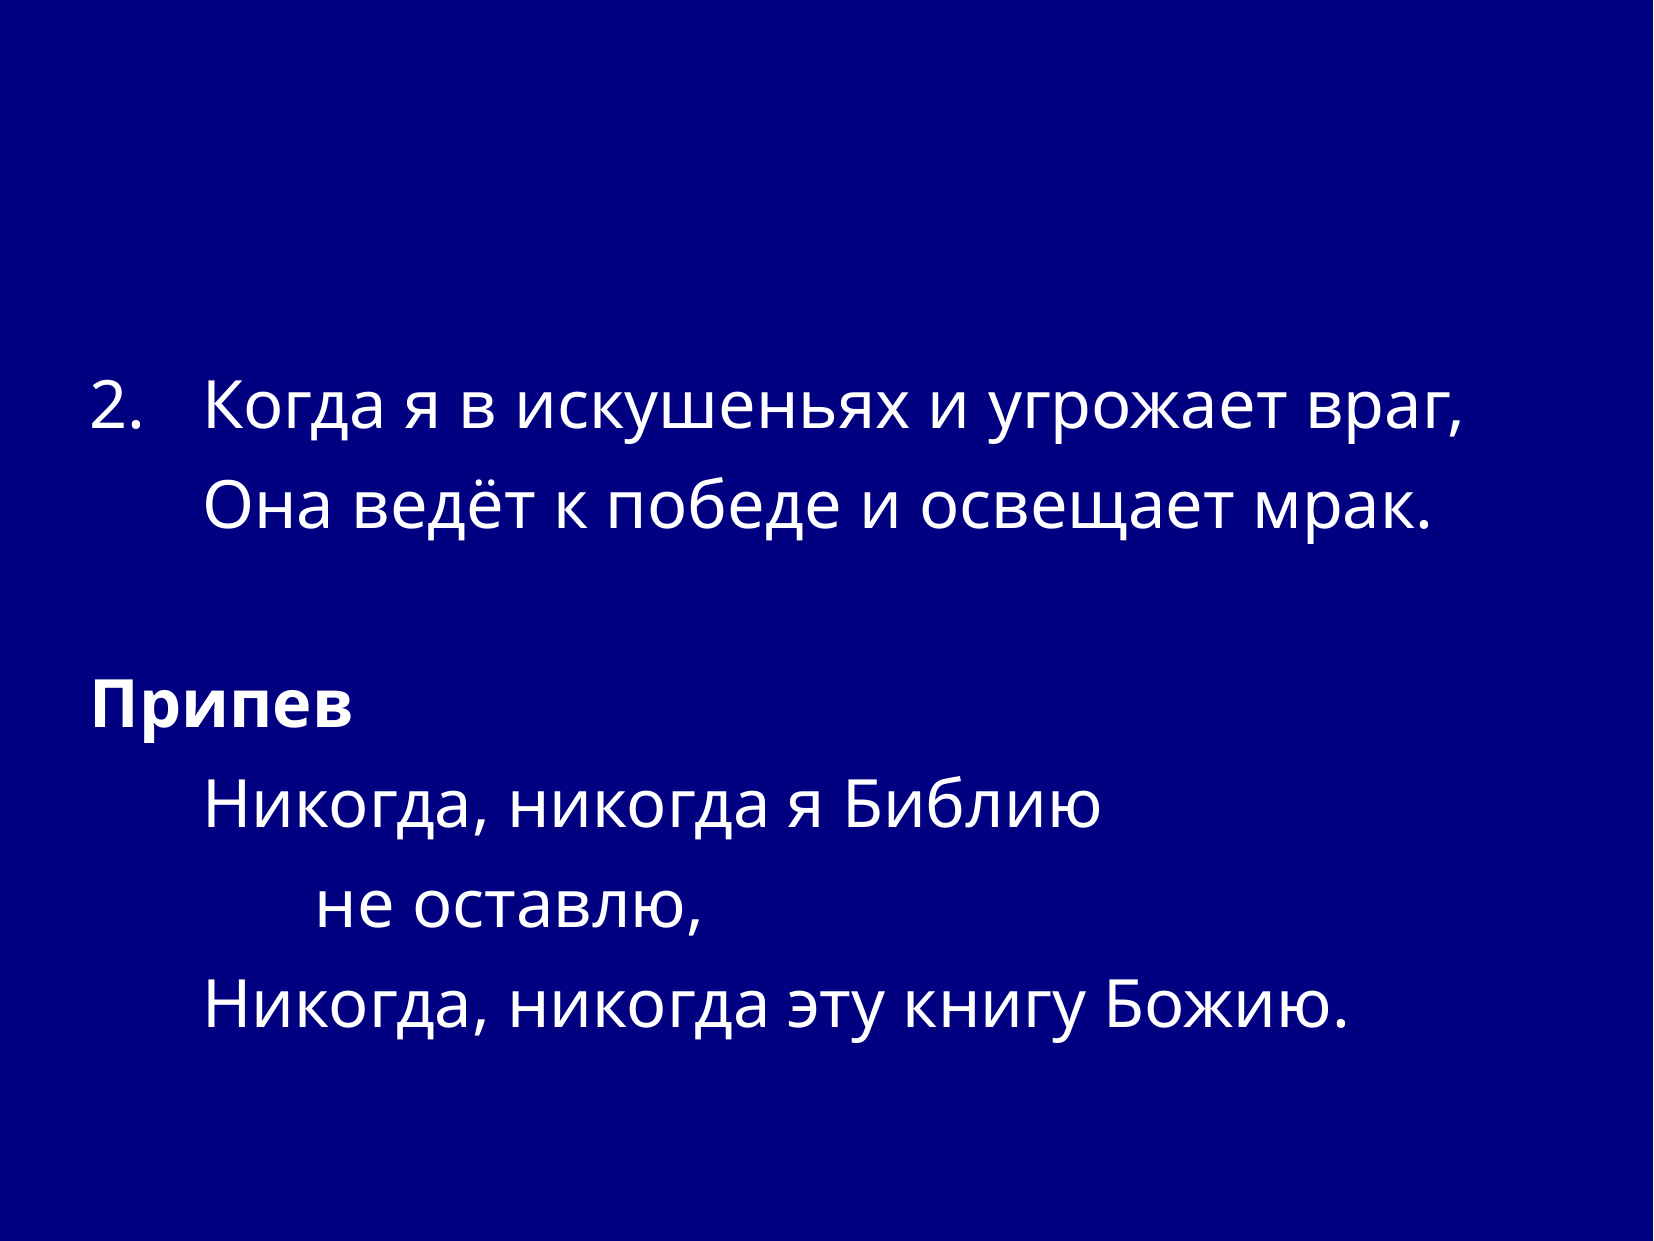

2.	Когда я в искушеньях и угрожает враг,
	Она ведёт к победе и освещает мрак.
Припев
	Никогда, никогда я Библию
		не оставлю,
	Никогда, никогда эту книгу Божию.